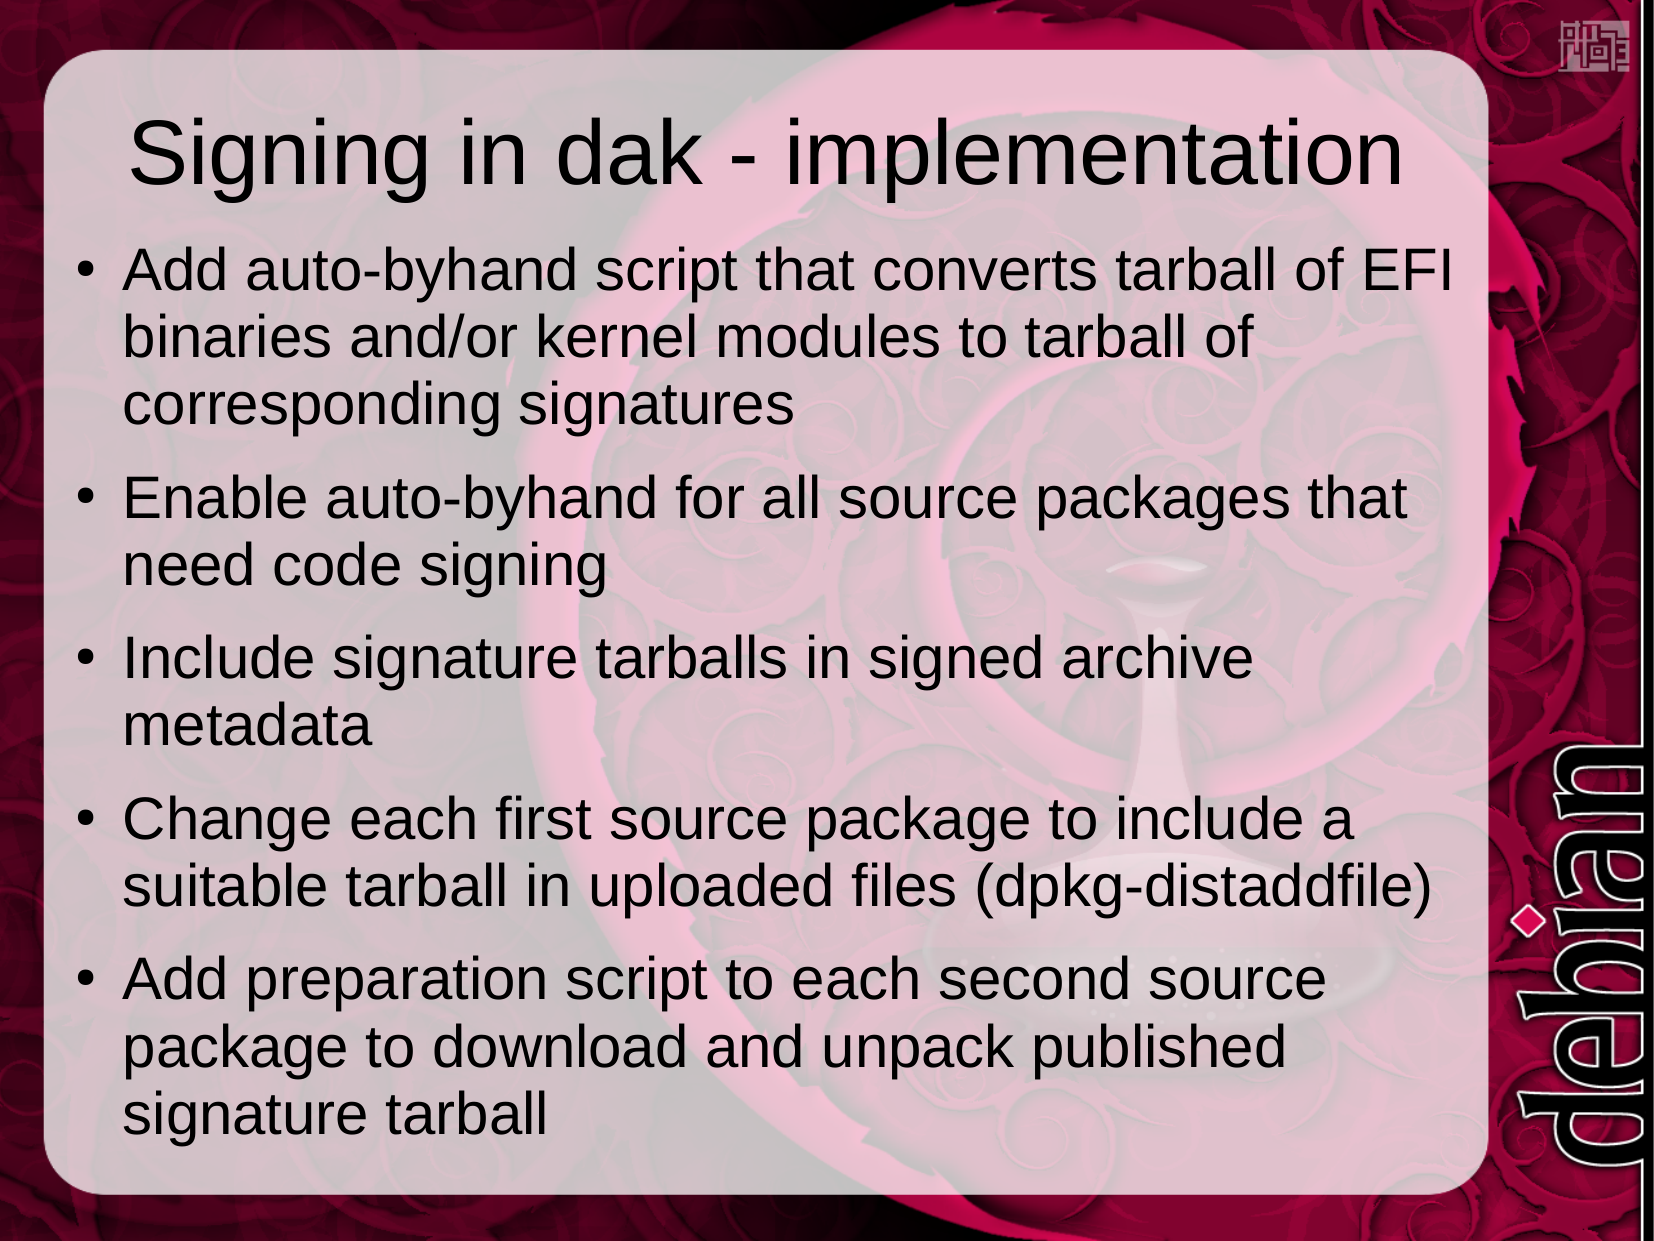

# Signing in dak - implementation
Add auto-byhand script that converts tarball of EFI binaries and/or kernel modules to tarball of corresponding signatures
Enable auto-byhand for all source packages that need code signing
Include signature tarballs in signed archive metadata
Change each first source package to include a suitable tarball in uploaded files (dpkg-distaddfile)
Add preparation script to each second source package to download and unpack published signature tarball